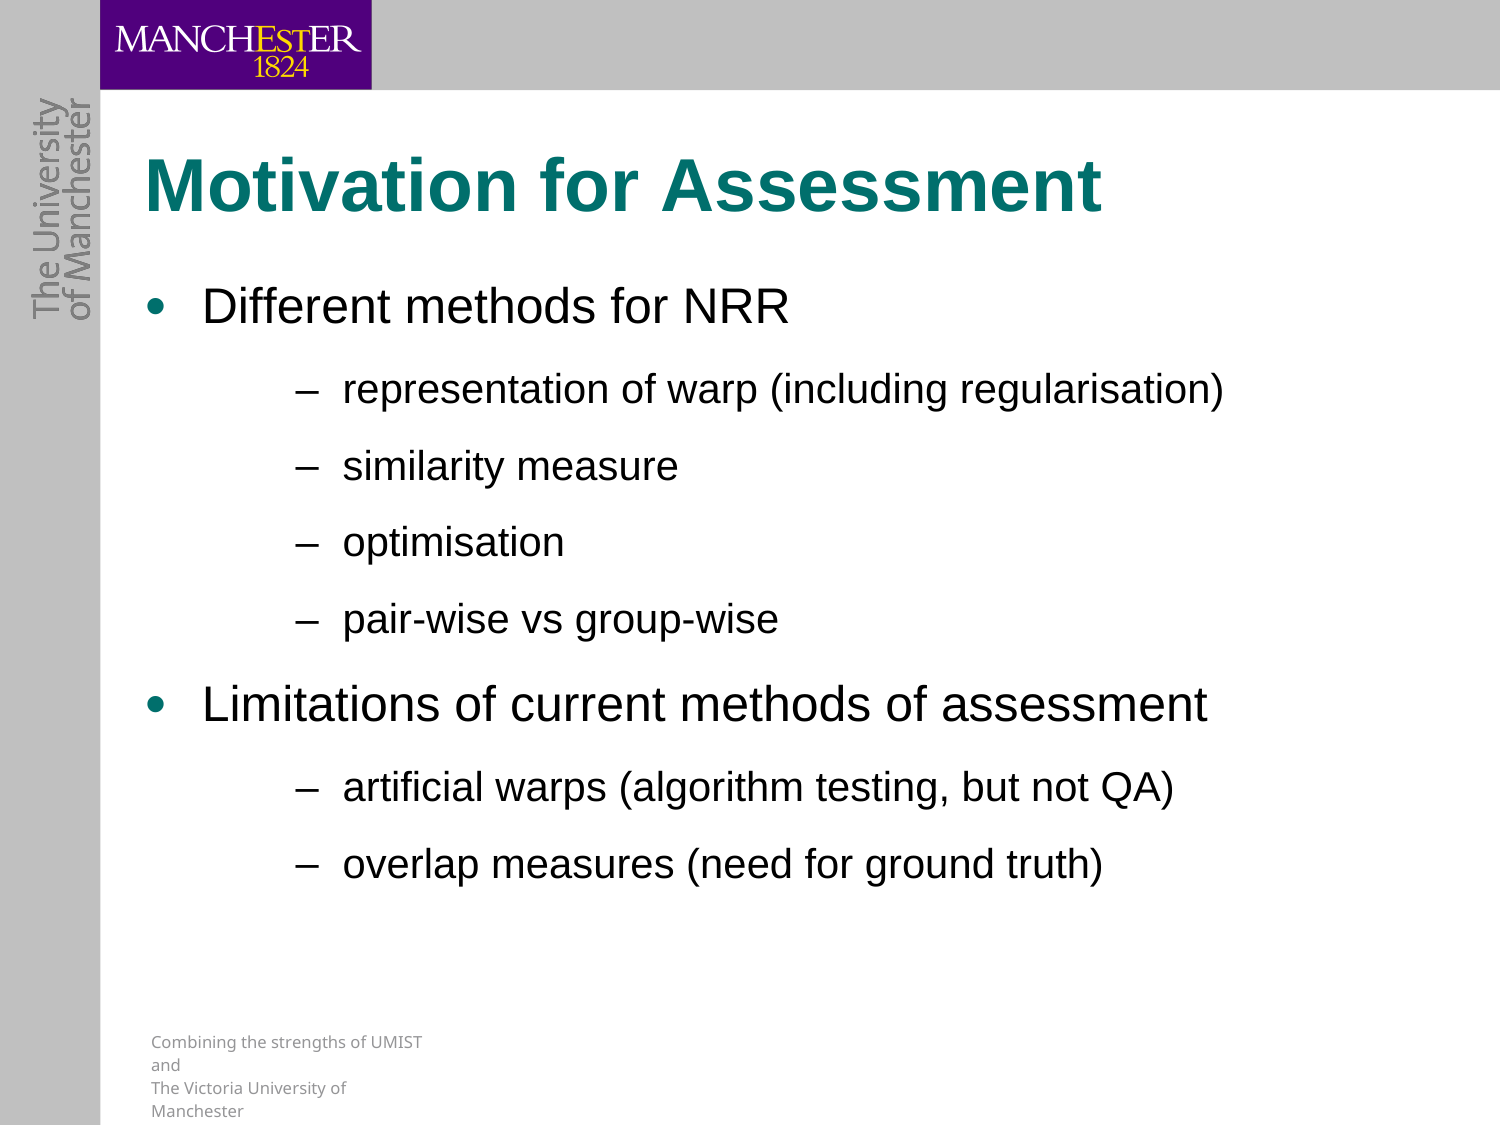

# Motivation for Assessment
Different methods for NRR
representation of warp (including regularisation)
similarity measure
optimisation
pair-wise vs group-wise
Limitations of current methods of assessment
artificial warps (algorithm testing, but not QA)
overlap measures (need for ground truth)